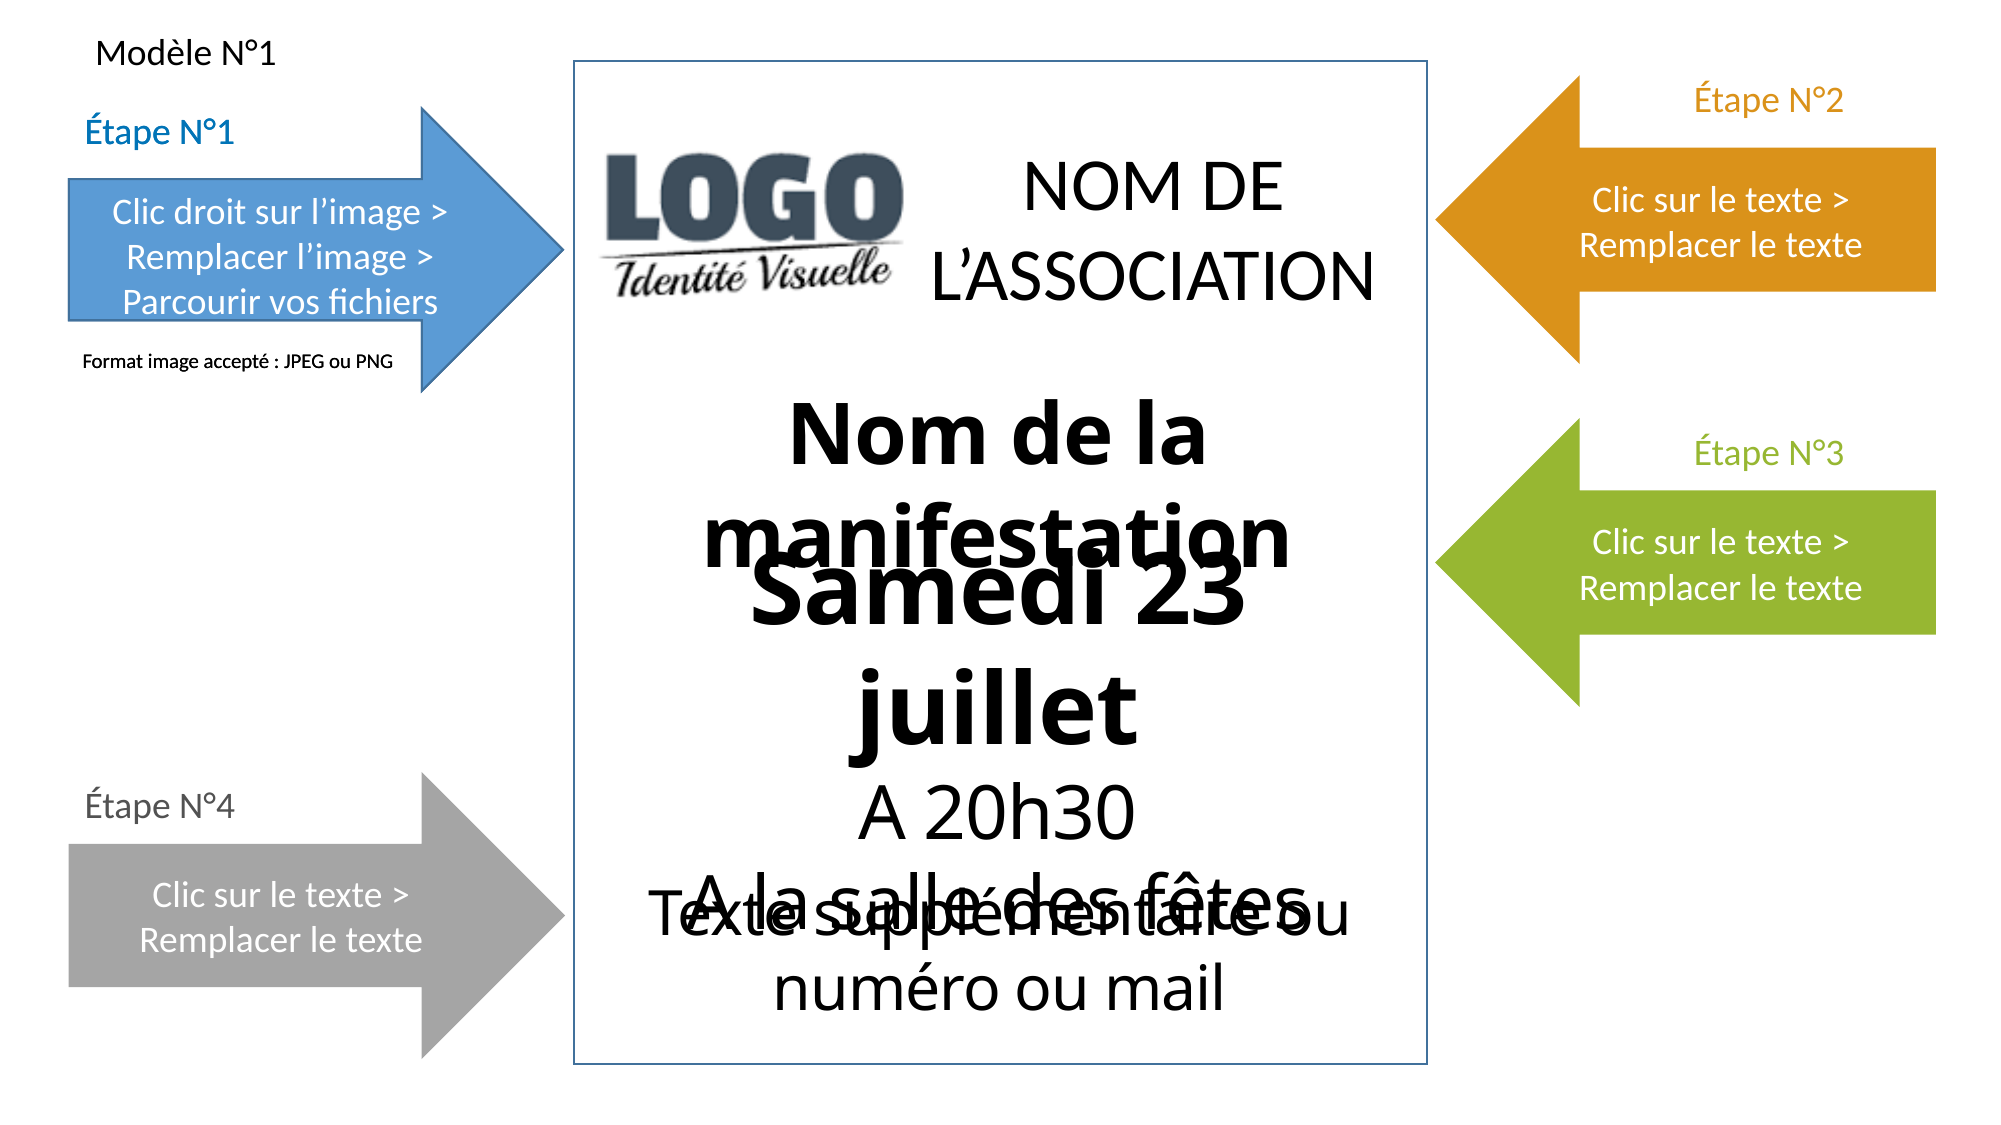

Modèle N°1
Étape N°2
Clic sur le texte > Remplacer le texte
Clic sur le texte > Remplacer le texte
Étape N°3
NOM DE L’ASSOCIATION
Nom de la manifestation
Samedi 23 juillet
A 20h30
A la salle des fêtes
Texte supplémentaire ou numéro ou mail